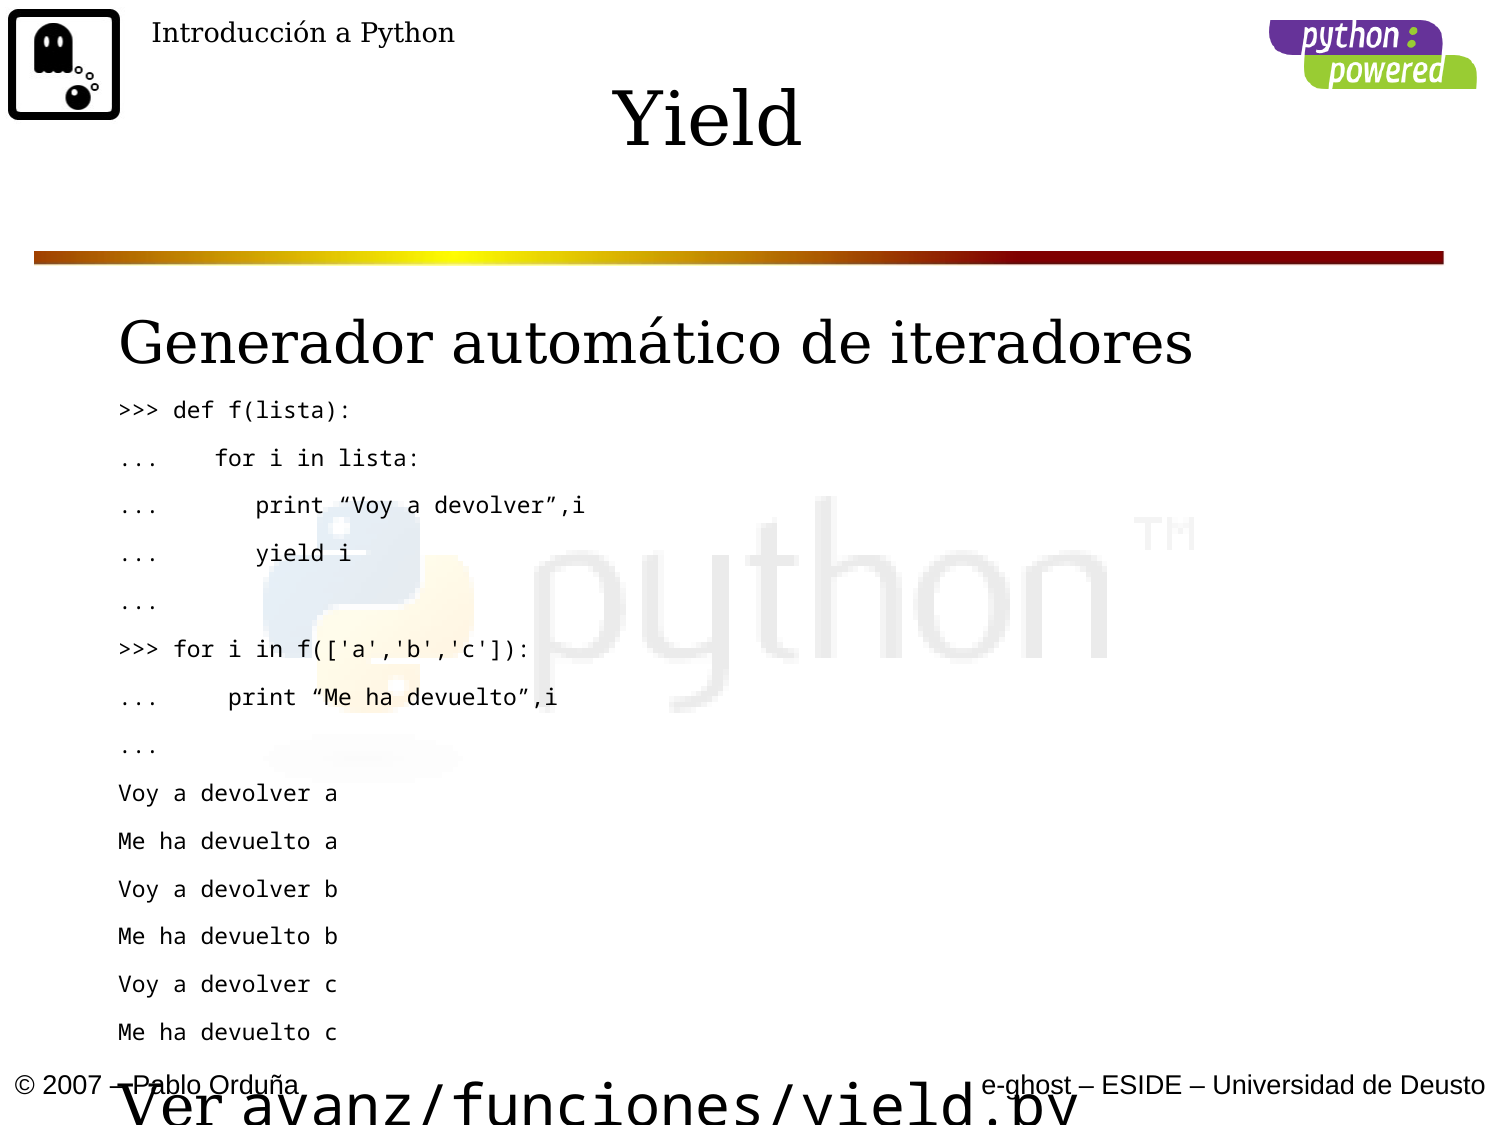

# Yield
Generador automático de iteradores
>>> def f(lista):
... for i in lista:
... print “Voy a devolver”,i
... yield i
...
>>> for i in f(['a','b','c']):
... print “Me ha devuelto”,i
...
Voy a devolver a
Me ha devuelto a
Voy a devolver b
Me ha devuelto b
Voy a devolver c
Me ha devuelto c
Ver avanz/funciones/yield.py